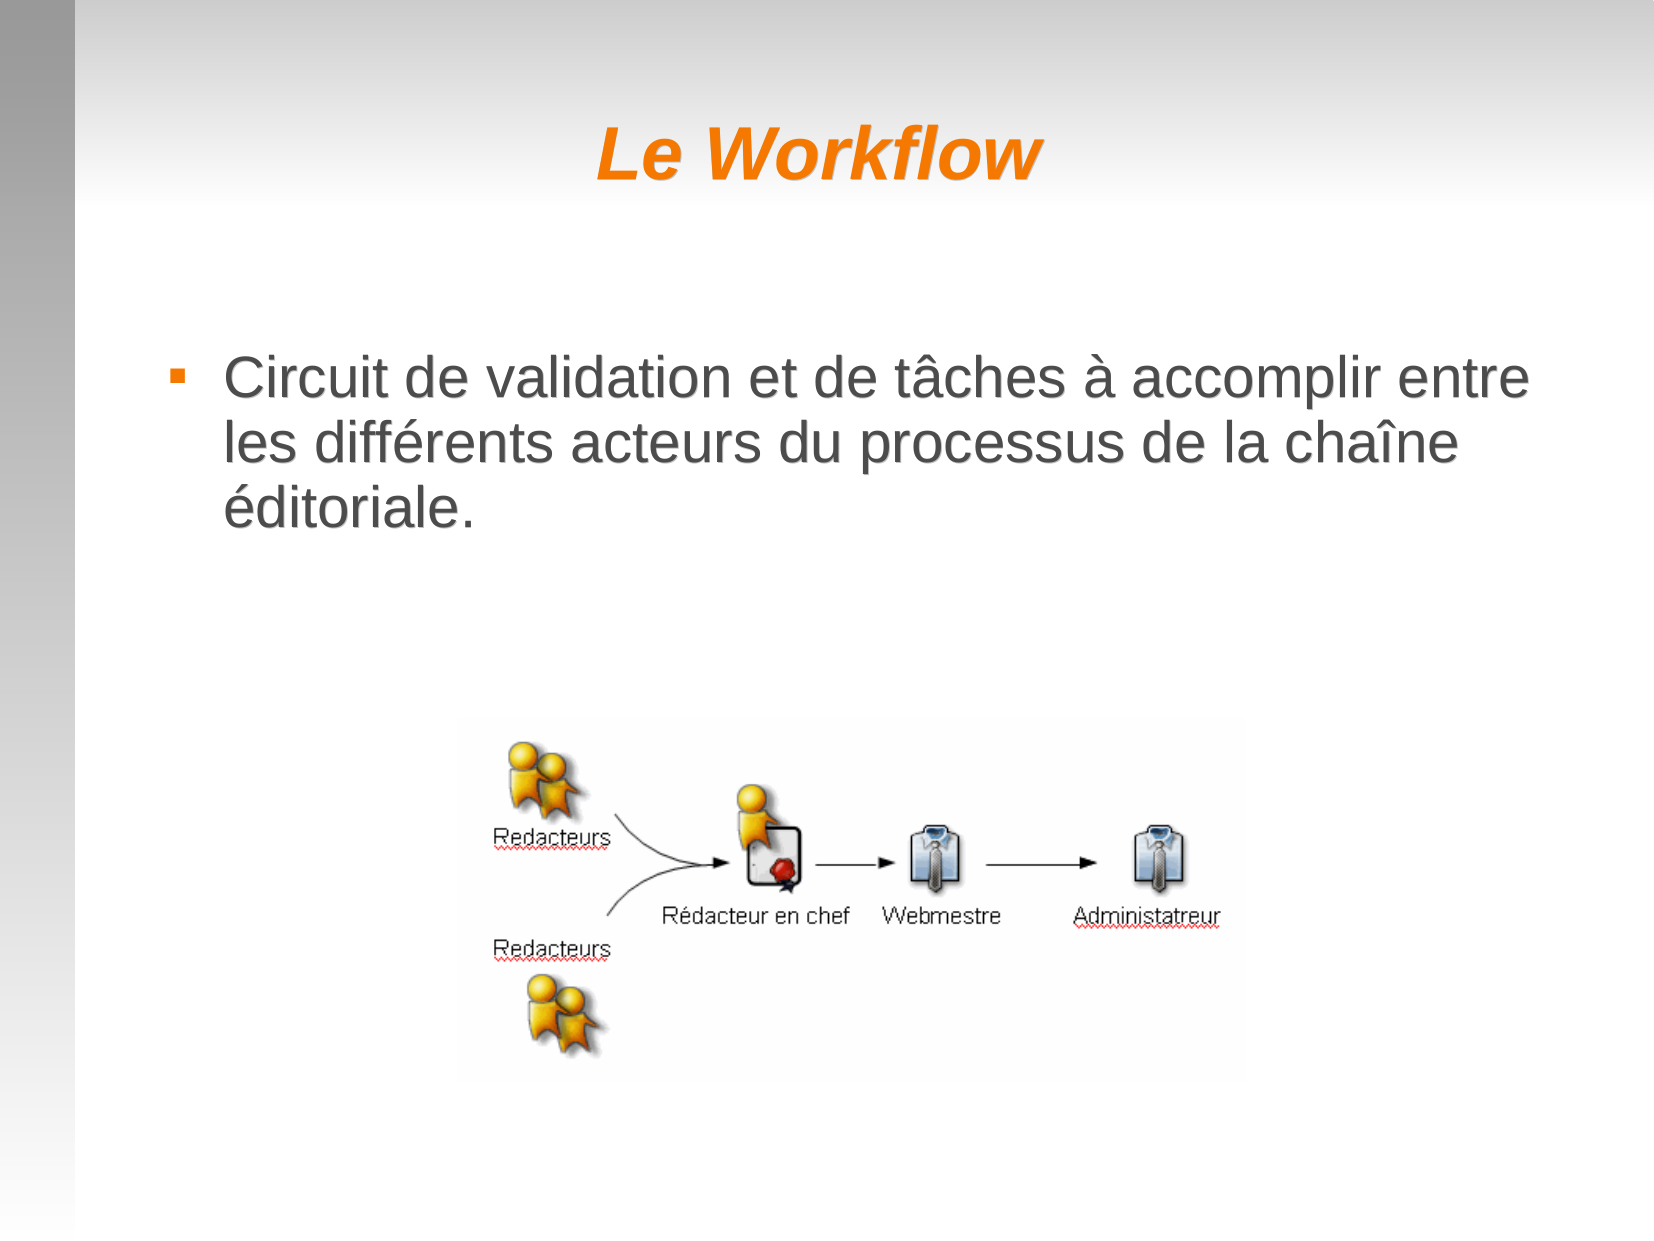

# Le Workflow
Circuit de validation et de tâches à accomplir entre les différents acteurs du processus de la chaîne éditoriale.